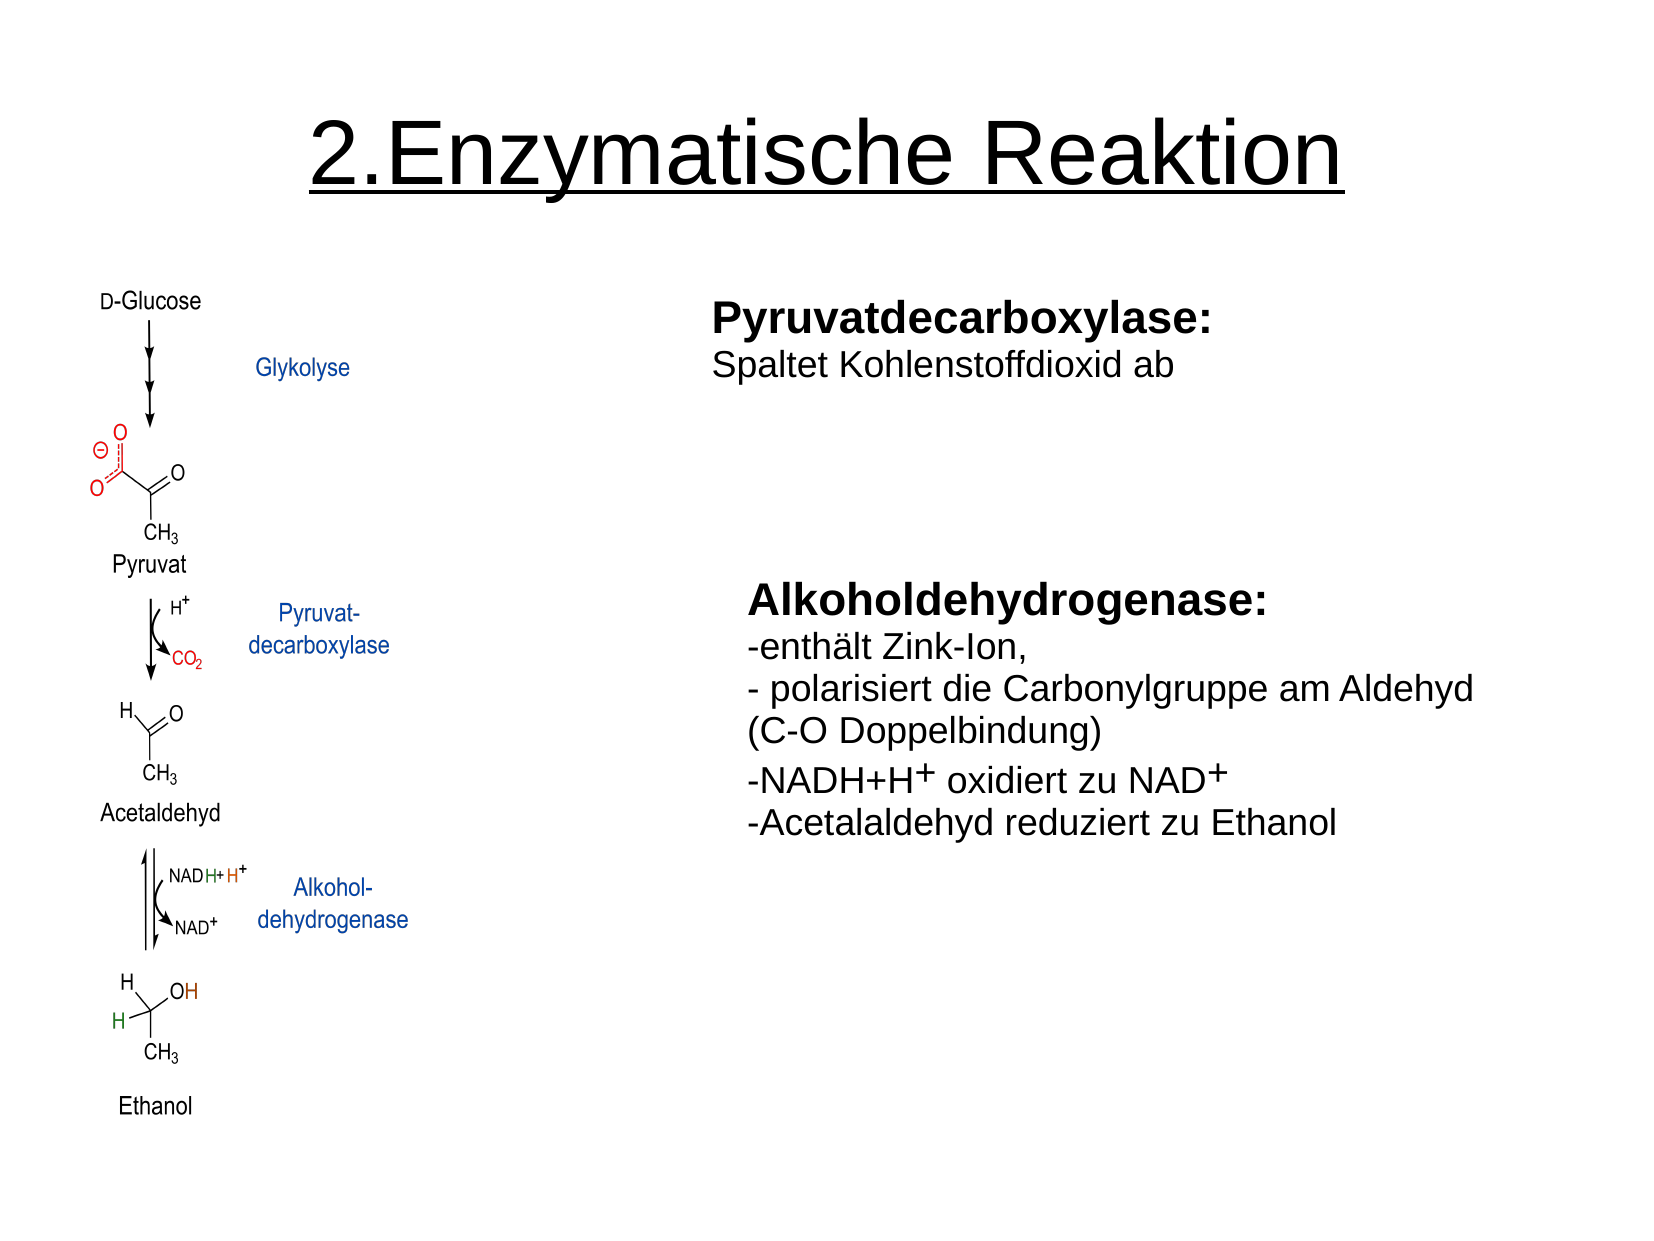

# 2.Enzymatische Reaktion
Pyruvatdecarboxylase:
Spaltet Kohlenstoffdioxid ab
Alkoholdehydrogenase:
-enthält Zink-Ion,
- polarisiert die Carbonylgruppe am Aldehyd (C-O Doppelbindung)
-NADH+H+ oxidiert zu NAD+
-Acetalaldehyd reduziert zu Ethanol